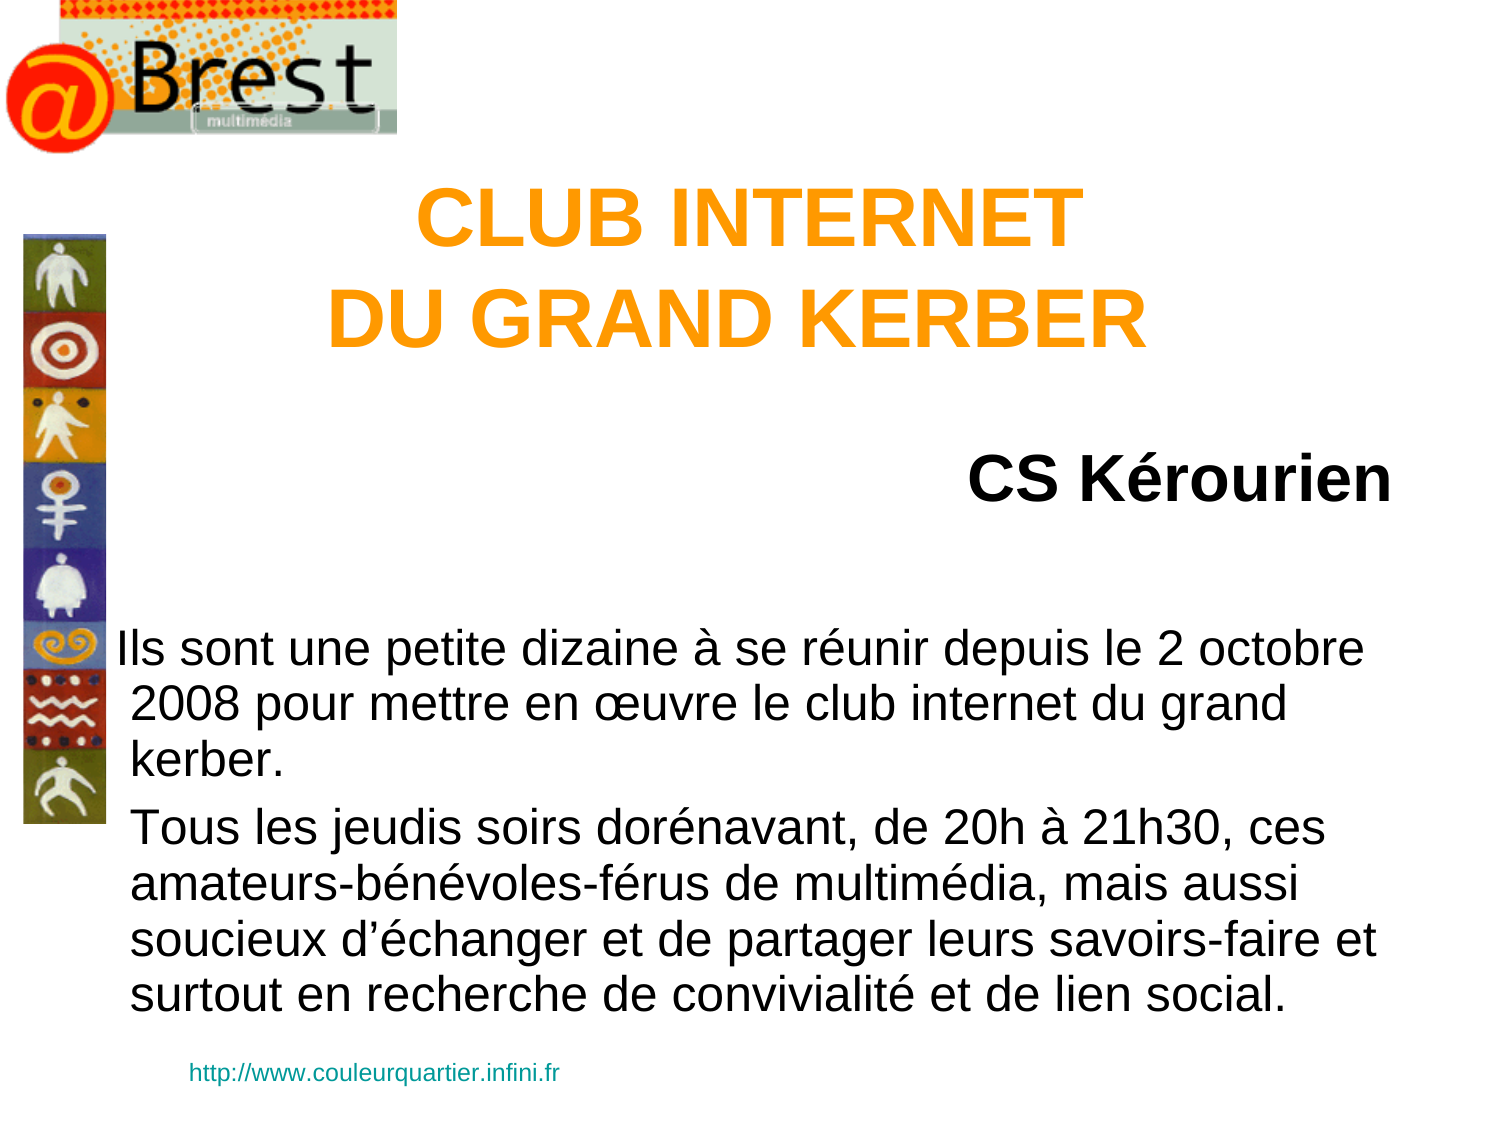

# CLUB INTERNET DU GRAND KERBER
CS Kérourien
 Ils sont une petite dizaine à se réunir depuis le 2 octobre 2008 pour mettre en œuvre le club internet du grand kerber.
 Tous les jeudis soirs dorénavant, de 20h à 21h30, ces amateurs-bénévoles-férus de multimédia, mais aussi soucieux d’échanger et de partager leurs savoirs-faire et surtout en recherche de convivialité et de lien social.
http://www.couleurquartier.infini.fr